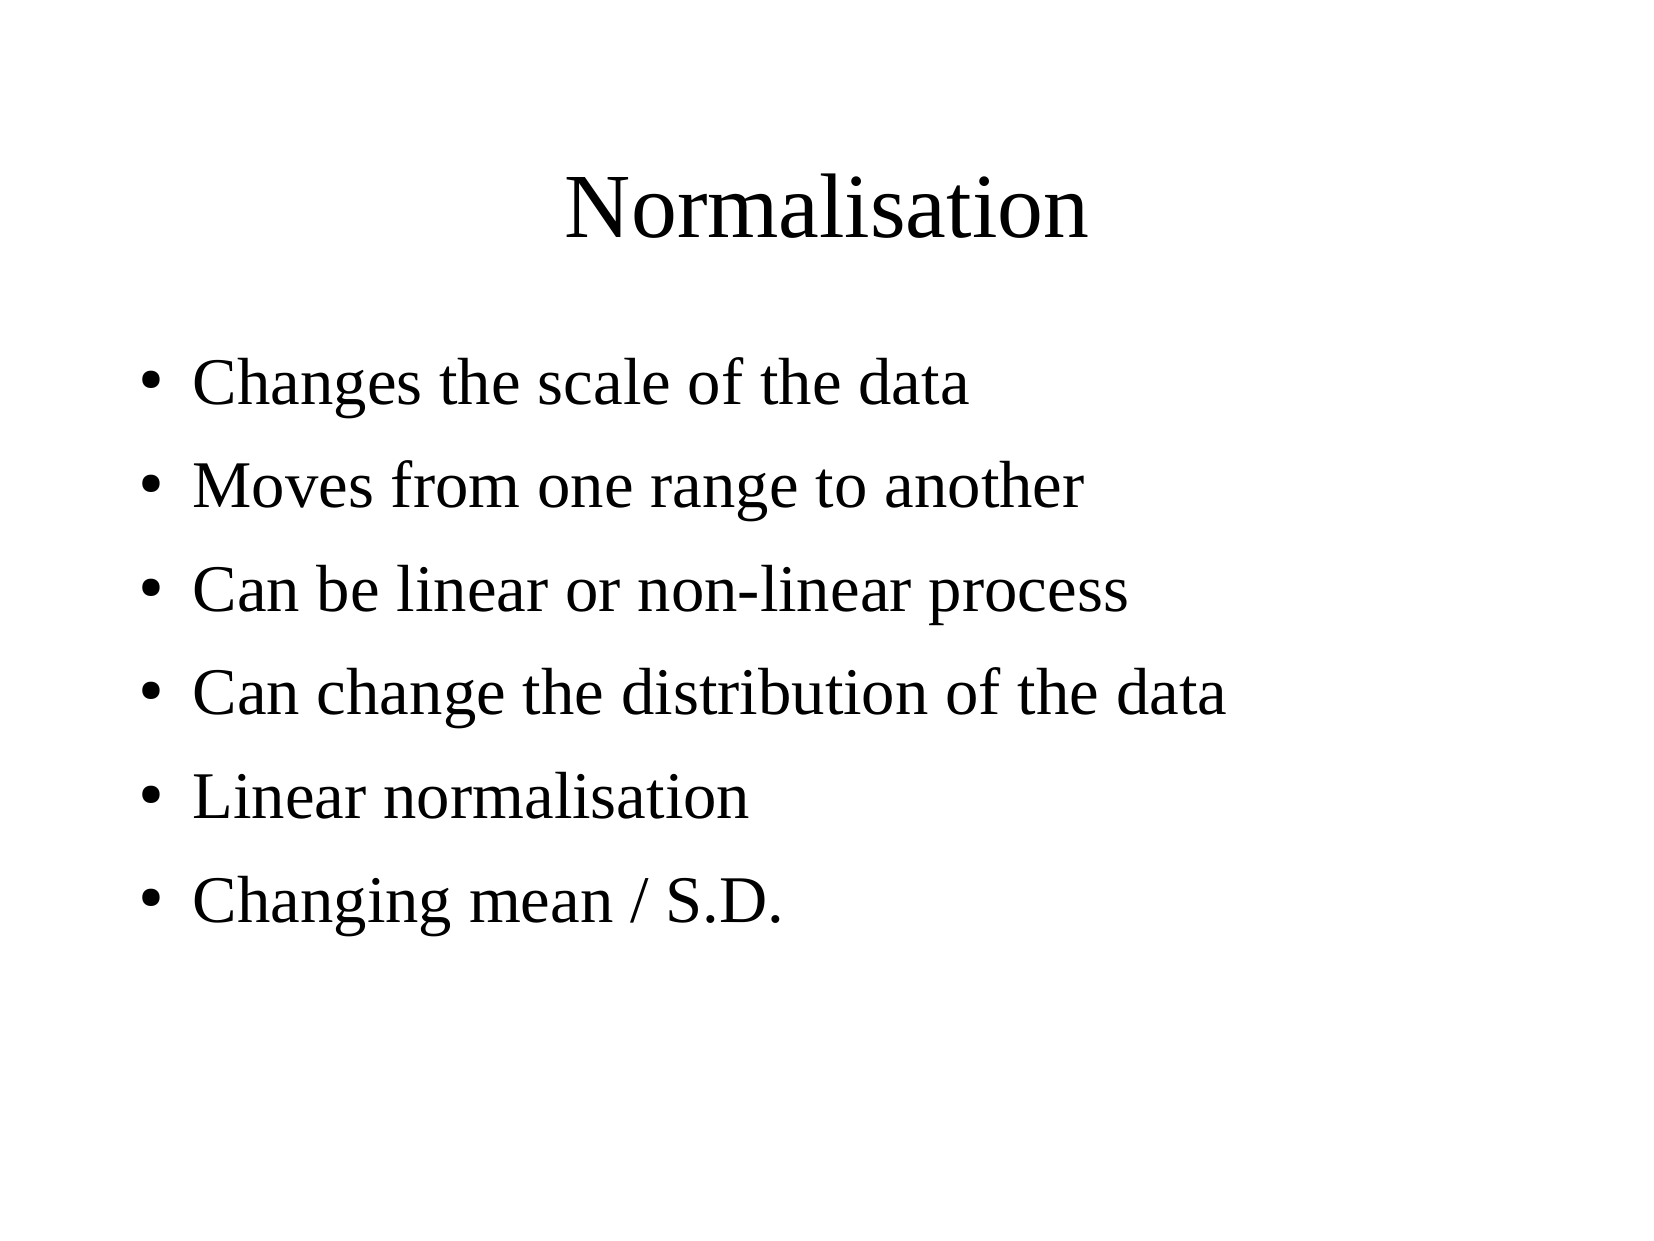

# Normalisation
Changes the scale of the data
Moves from one range to another
Can be linear or non-linear process
Can change the distribution of the data
Linear normalisation
Changing mean / S.D.